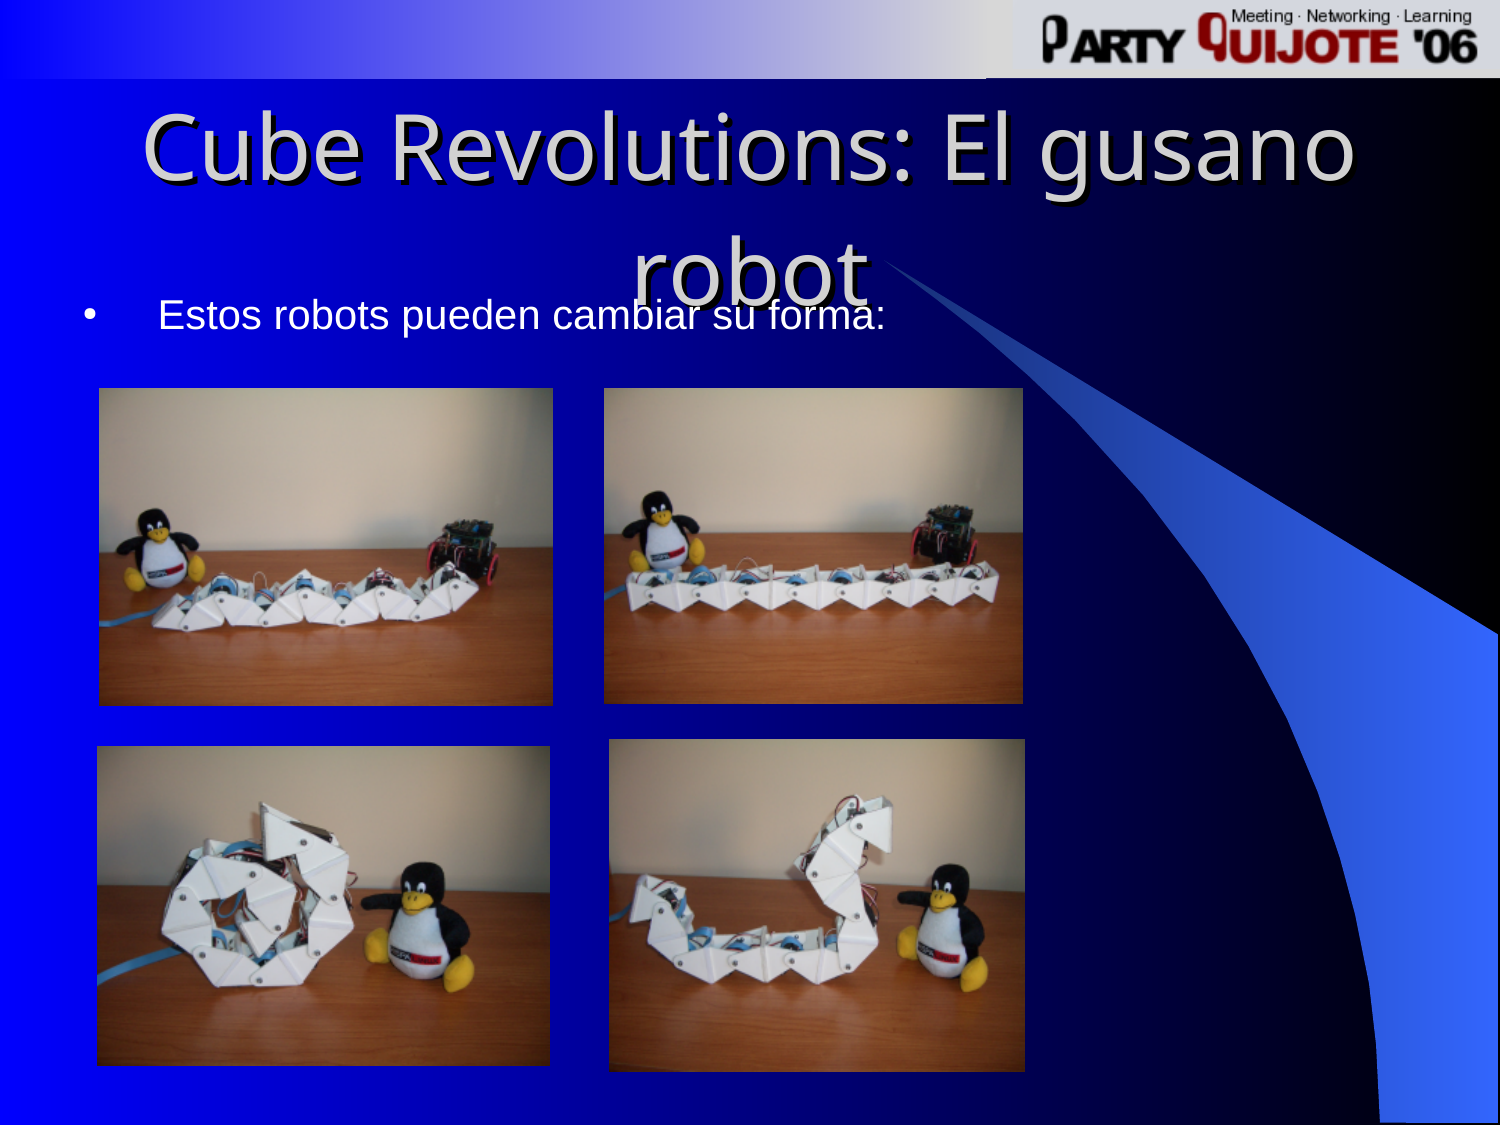

# Cube Revolutions: El gusano robot
Estos robots pueden cambiar su forma: